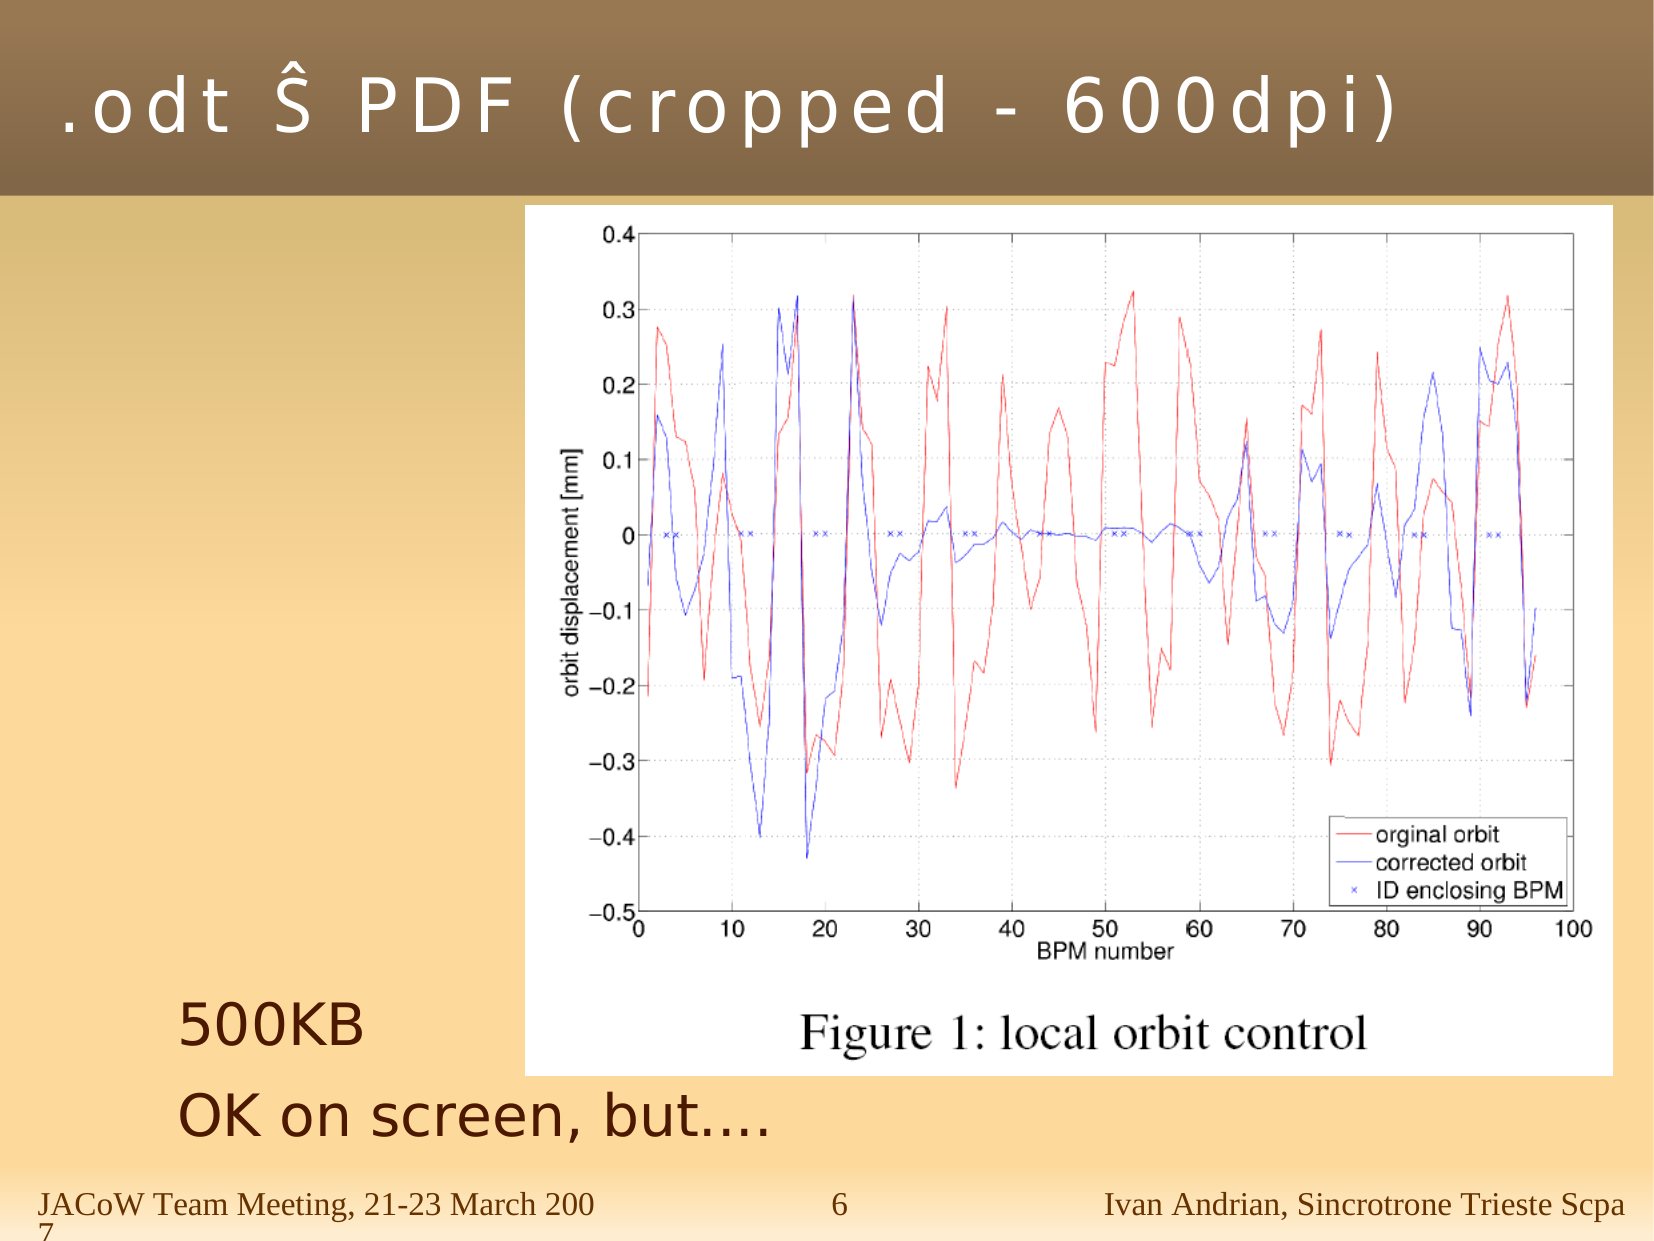

# .odt Ŝ PDF (cropped - 600dpi)
500KB
OK on screen, but....
JACoW Team Meeting, 21-23 March 2007
6
Ivan Andrian, Sincrotrone Trieste Scpa